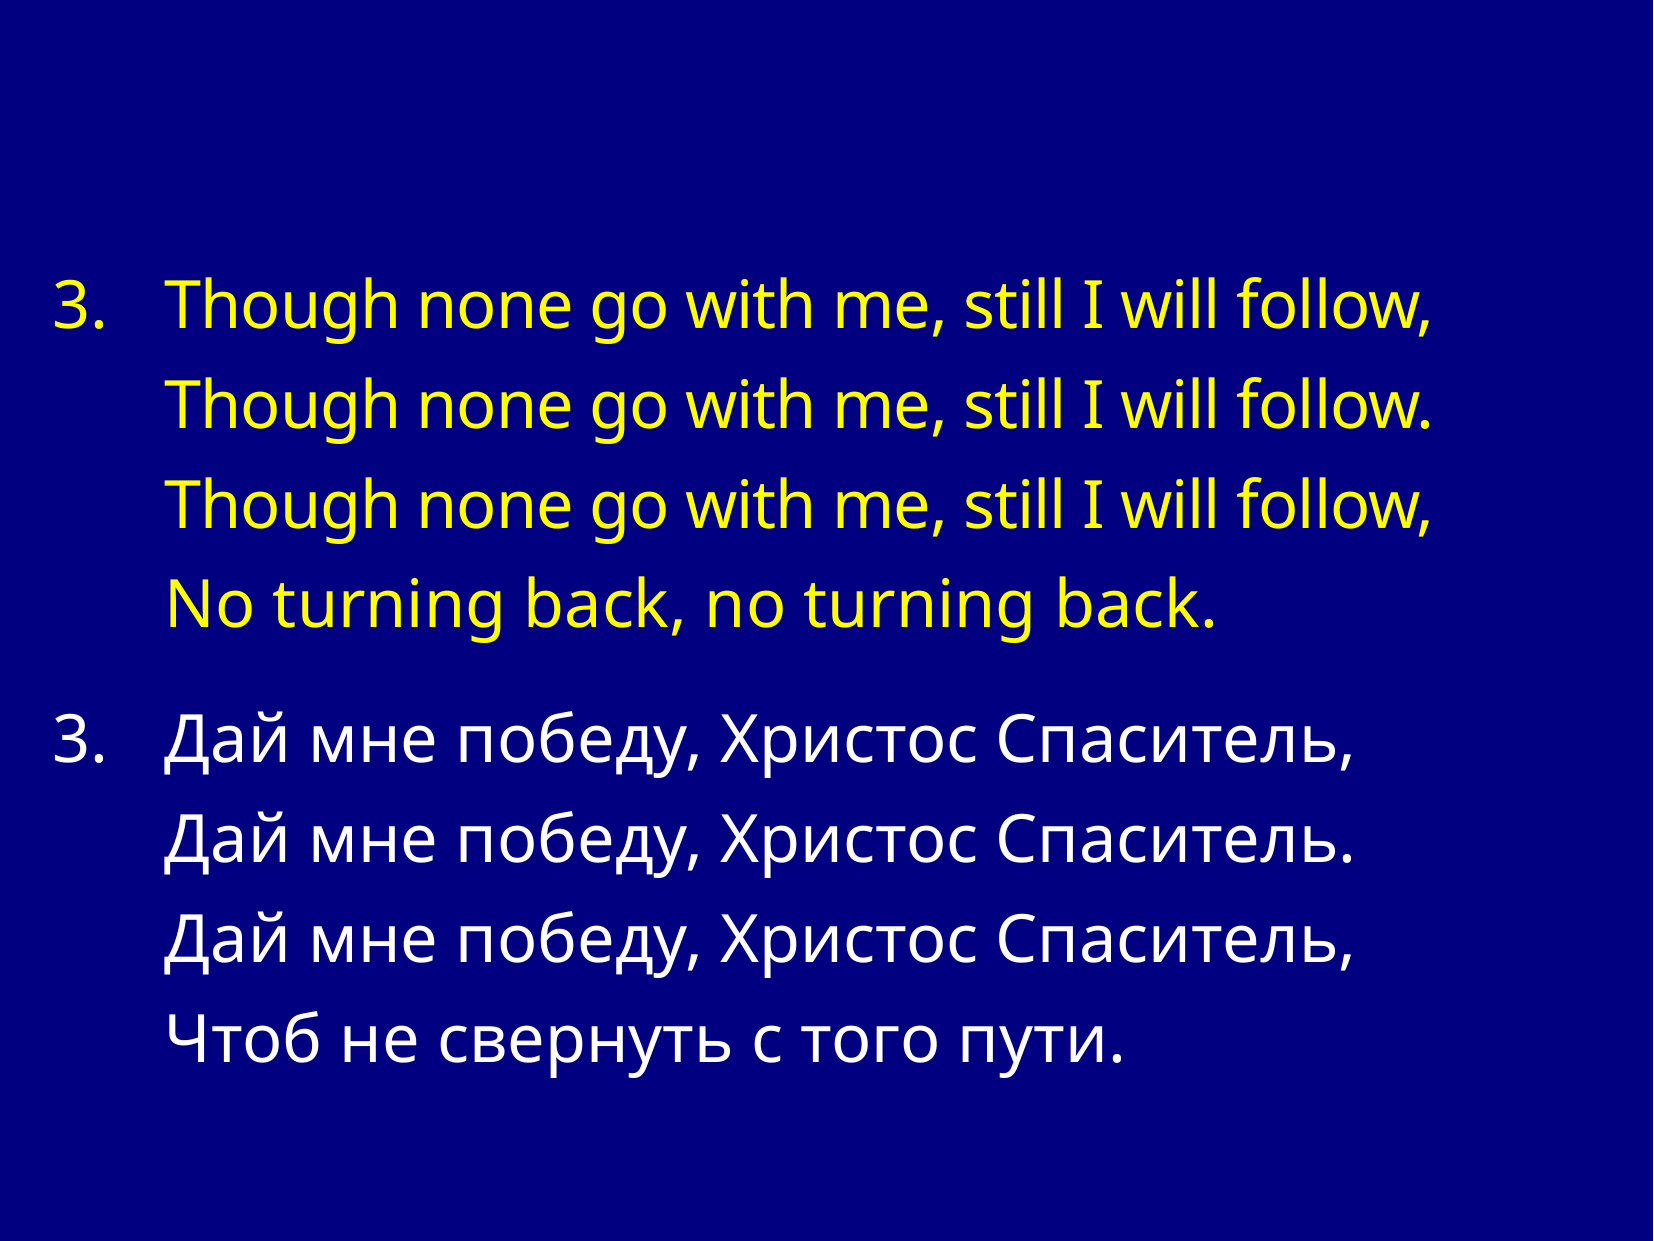

3.	Though none go with me, still I will follow,
	Though none go with me, still I will follow.
	Though none go with me, still I will follow,
	No turning back, no turning back.
3.	Дай мне победу, Христос Спаситель,
	Дай мне победу, Христос Спаситель.
	Дай мне победу, Христос Спаситель,
	Чтоб не свернуть с того пути.